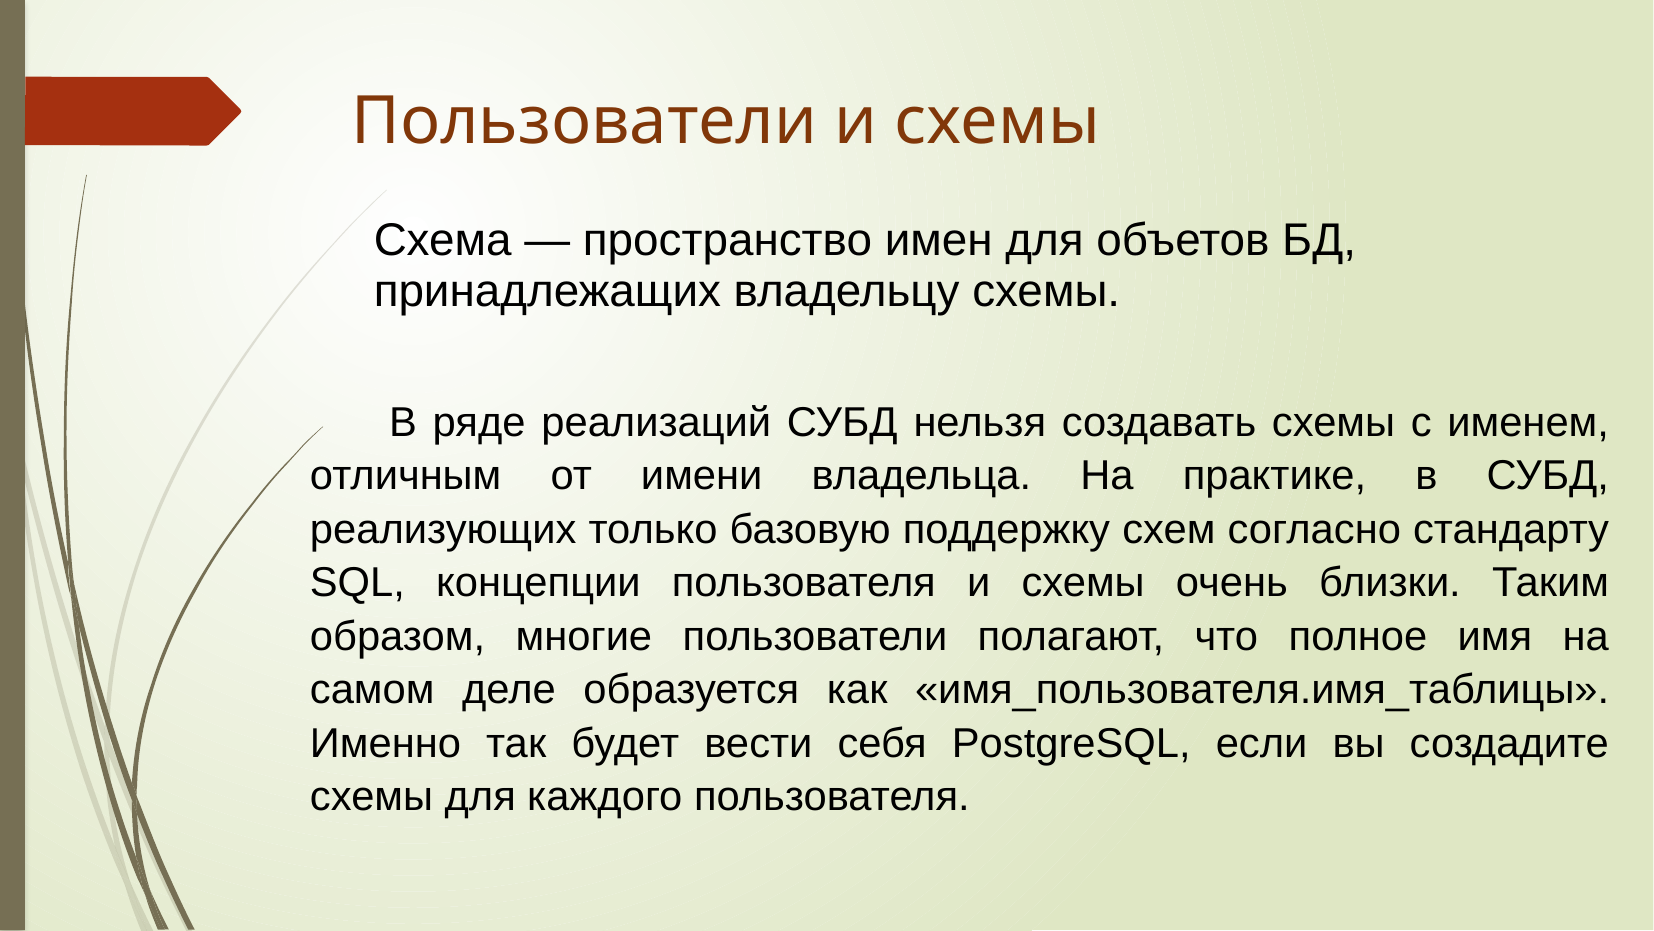

# Пользователи и схемы
Схема — пространство имен для объетов БД, принадлежащих владельцу схемы.
 В ряде реализаций СУБД нельзя создавать схемы с именем, отличным от имени владельца. На практике, в СУБД, реализующих только базовую поддержку схем согласно стандарту SQL, концепции пользователя и схемы очень близки. Таким образом, многие пользователи полагают, что полное имя на самом деле образуется как «имя_пользователя.имя_таблицы». Именно так будет вести себя PostgreSQL, если вы создадите схемы для каждого пользователя.